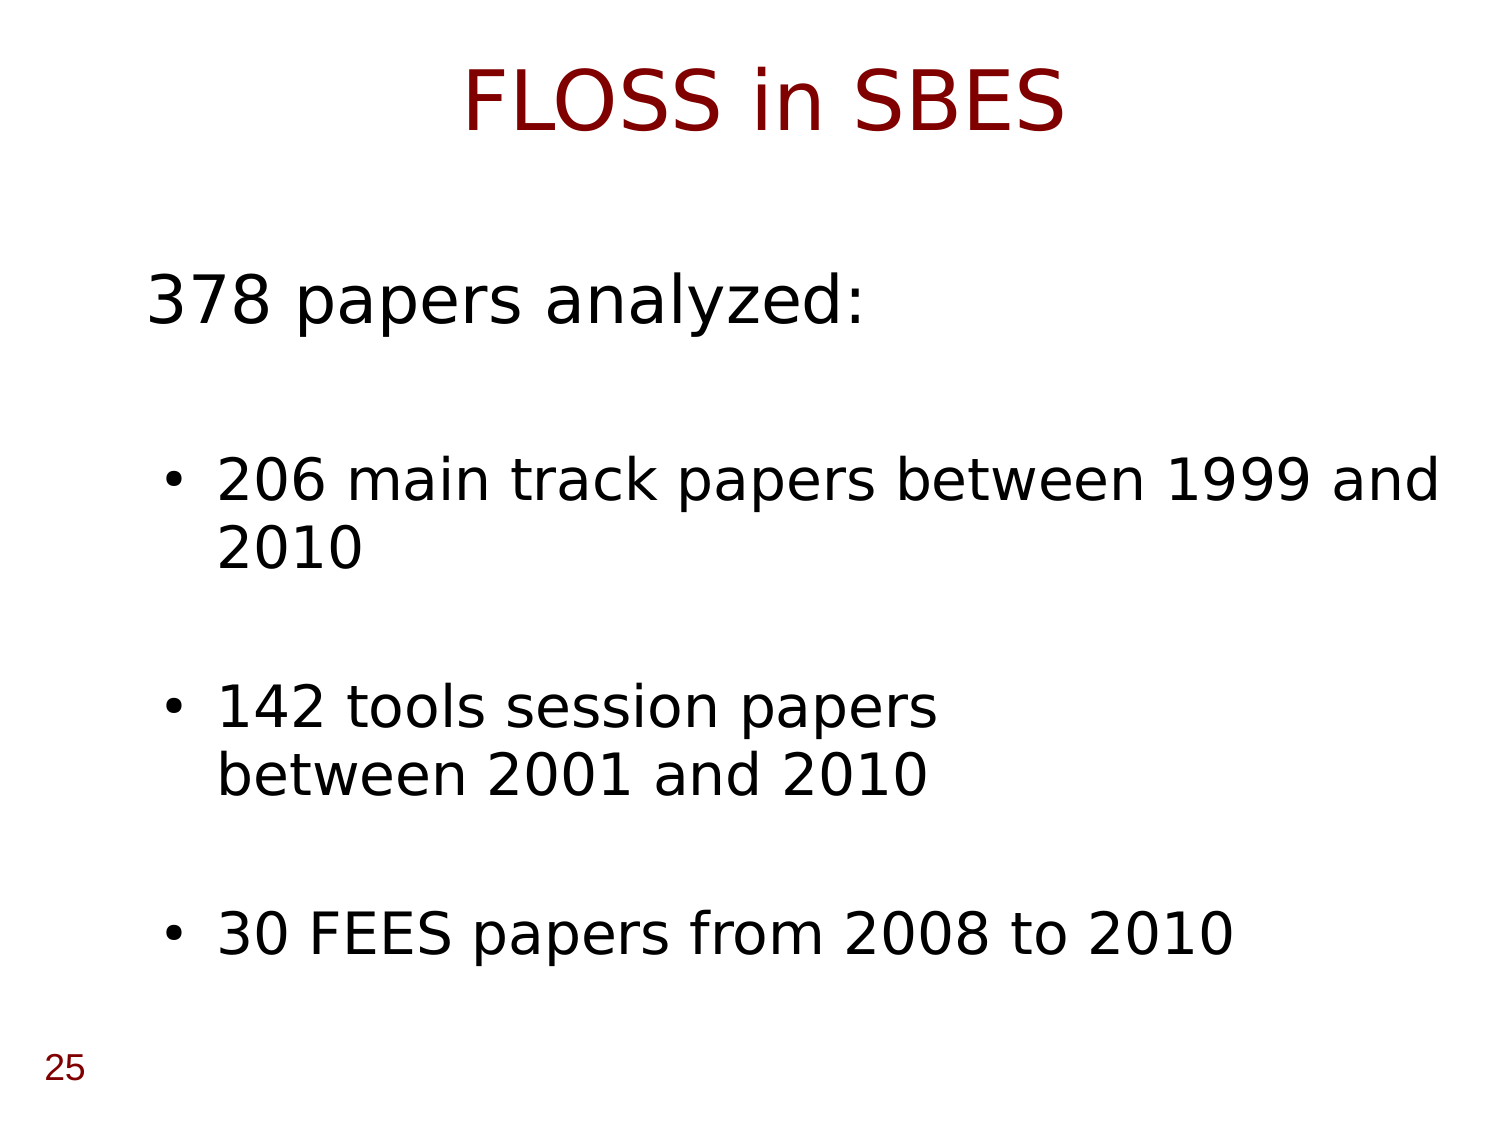

# FLOSS in SBES
378 papers analyzed:
206 main track papers between 1999 and 2010
142 tools session papers
between 2001 and 2010
30 FEES papers from 2008 to 2010